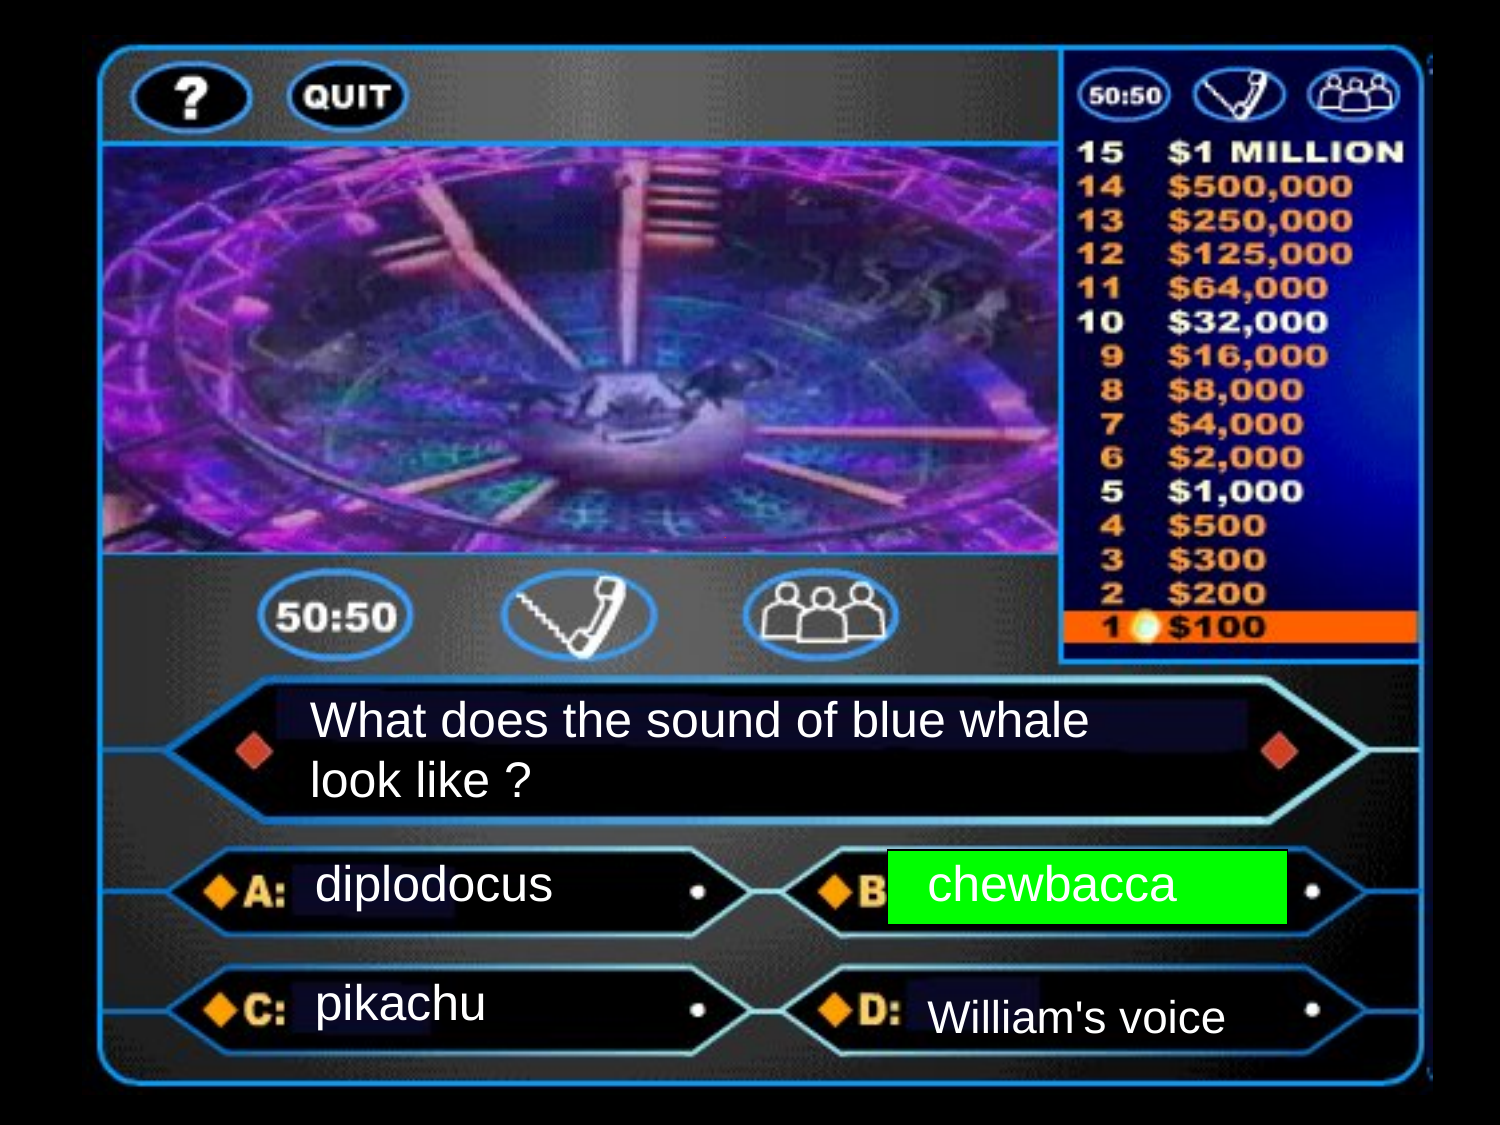

What does the sound of blue whale look like ?
diplodocus
chewbacca
pikachu
William's voice